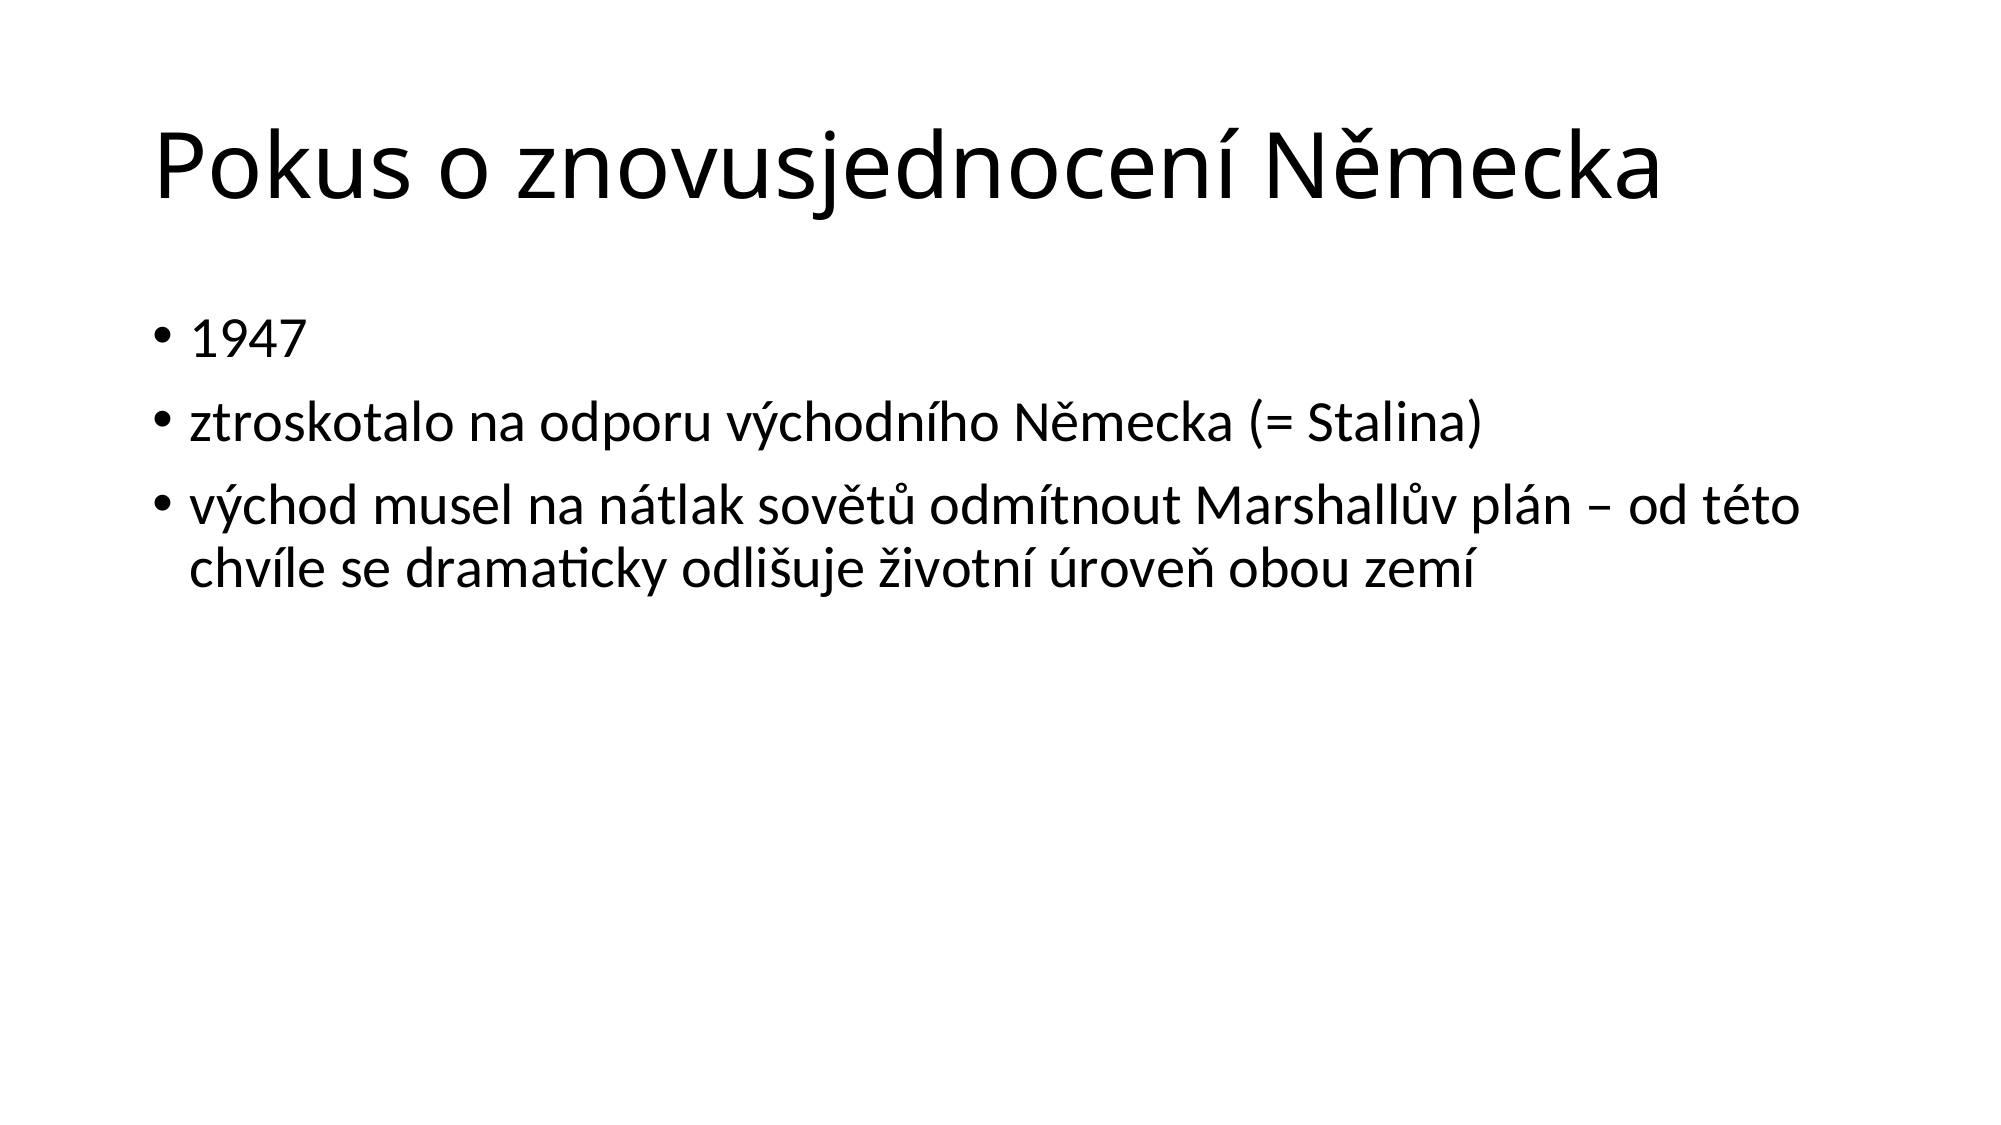

# Pokus o znovusjednocení Německa
1947
ztroskotalo na odporu východního Německa (= Stalina)
východ musel na nátlak sovětů odmítnout Marshallův plán – od této chvíle se dramaticky odlišuje životní úroveň obou zemí